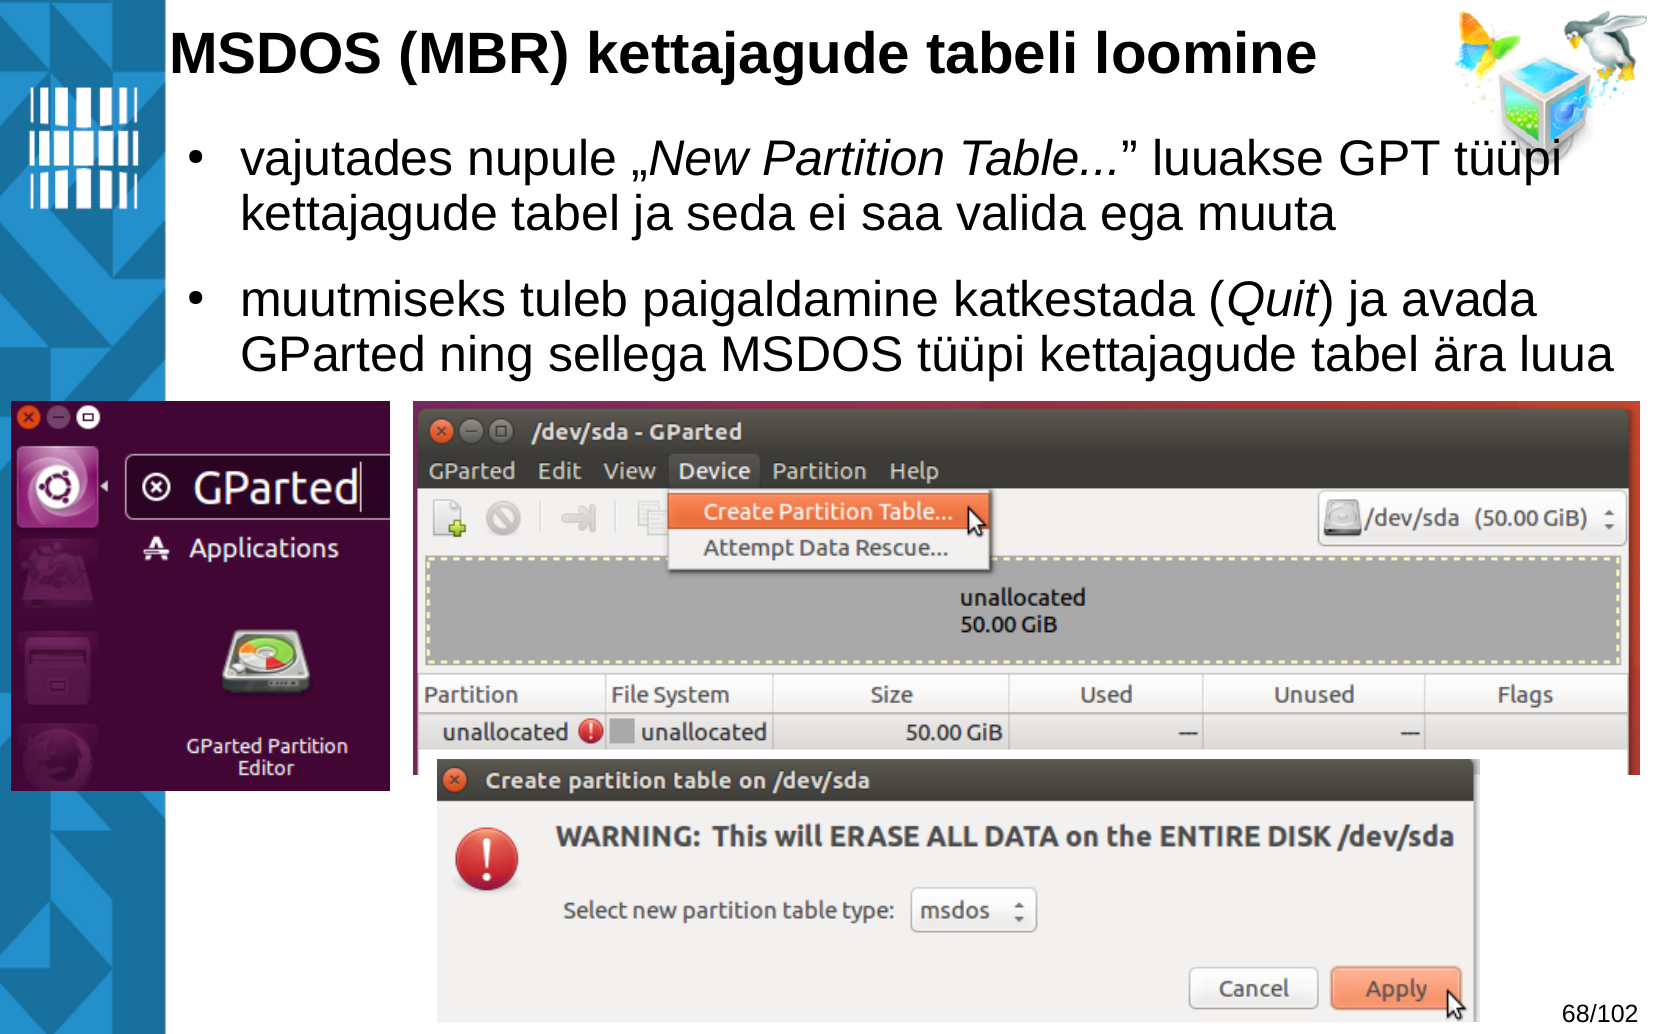

# MSDOS (MBR) kettajagude tabeli loomine
vajutades nupule „New Partition Table...” luuakse GPT tüüpi kettajagude tabel ja seda ei saa valida ega muuta
muutmiseks tuleb paigaldamine katkestada (Quit) ja avada GParted ning sellega MSDOS tüüpi kettajagude tabel ära luua